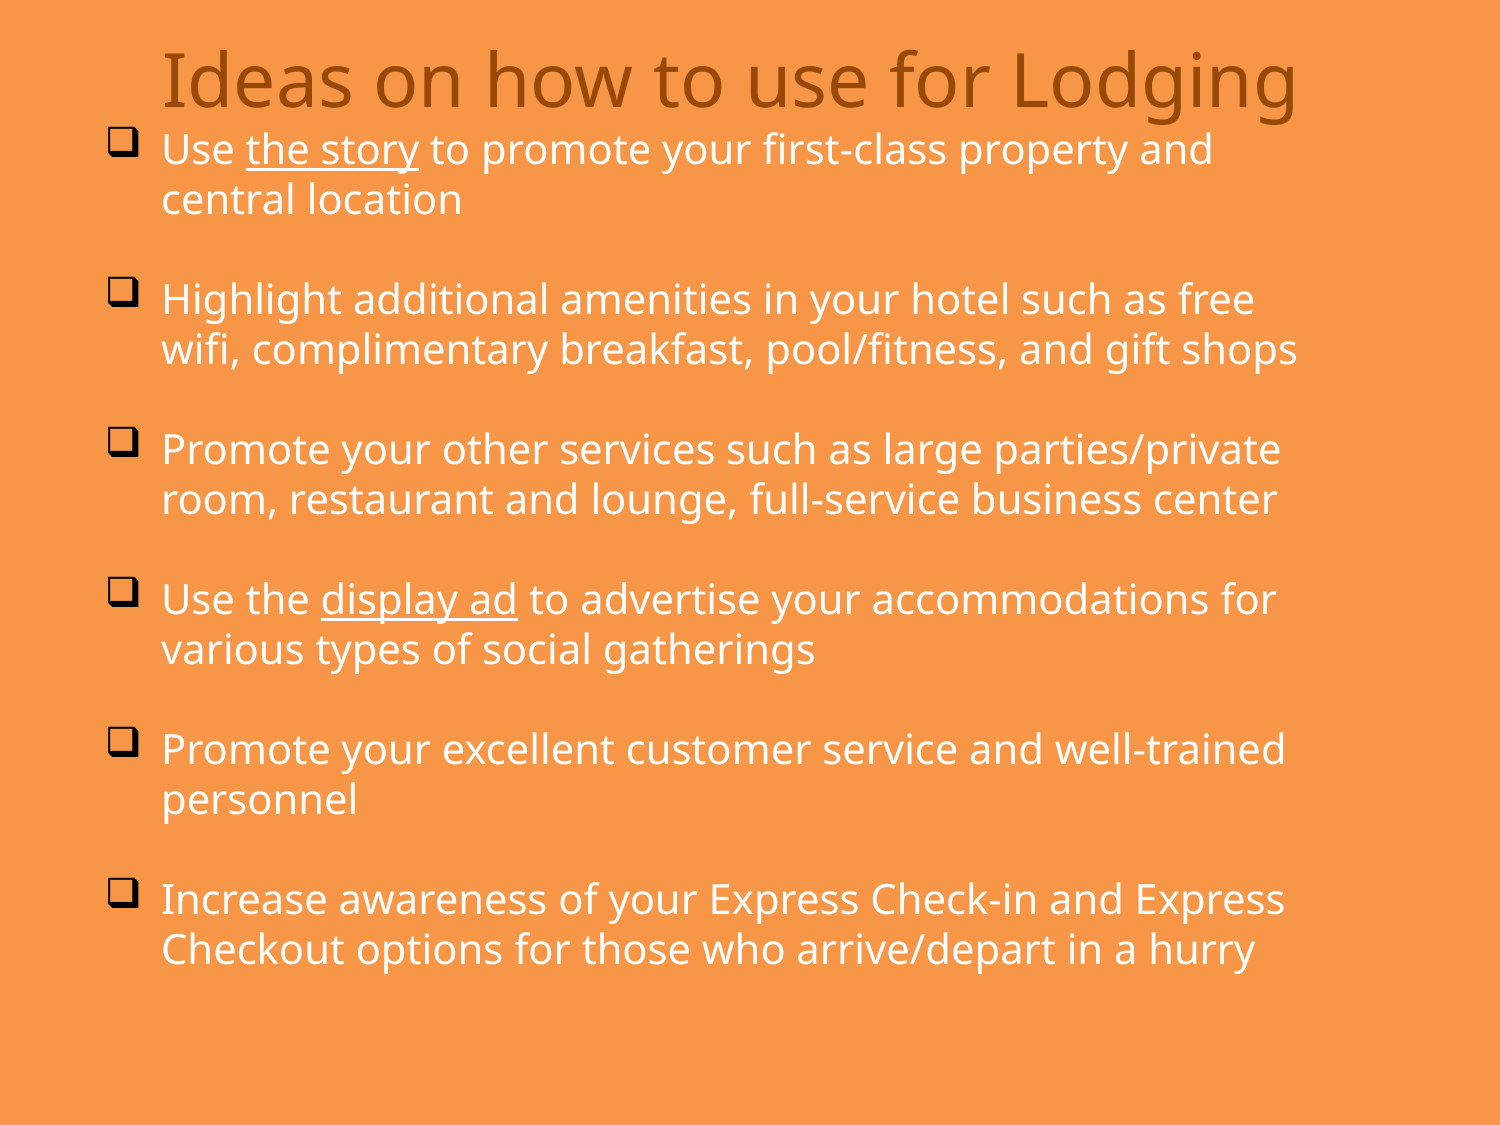

# Ideas on how to use for Lodging
Use the story to promote your first-class property and central location
Highlight additional amenities in your hotel such as free wifi, complimentary breakfast, pool/fitness, and gift shops
Promote your other services such as large parties/private room, restaurant and lounge, full-service business center
Use the display ad to advertise your accommodations for various types of social gatherings
Promote your excellent customer service and well-trained personnel
Increase awareness of your Express Check-in and Express Checkout options for those who arrive/depart in a hurry